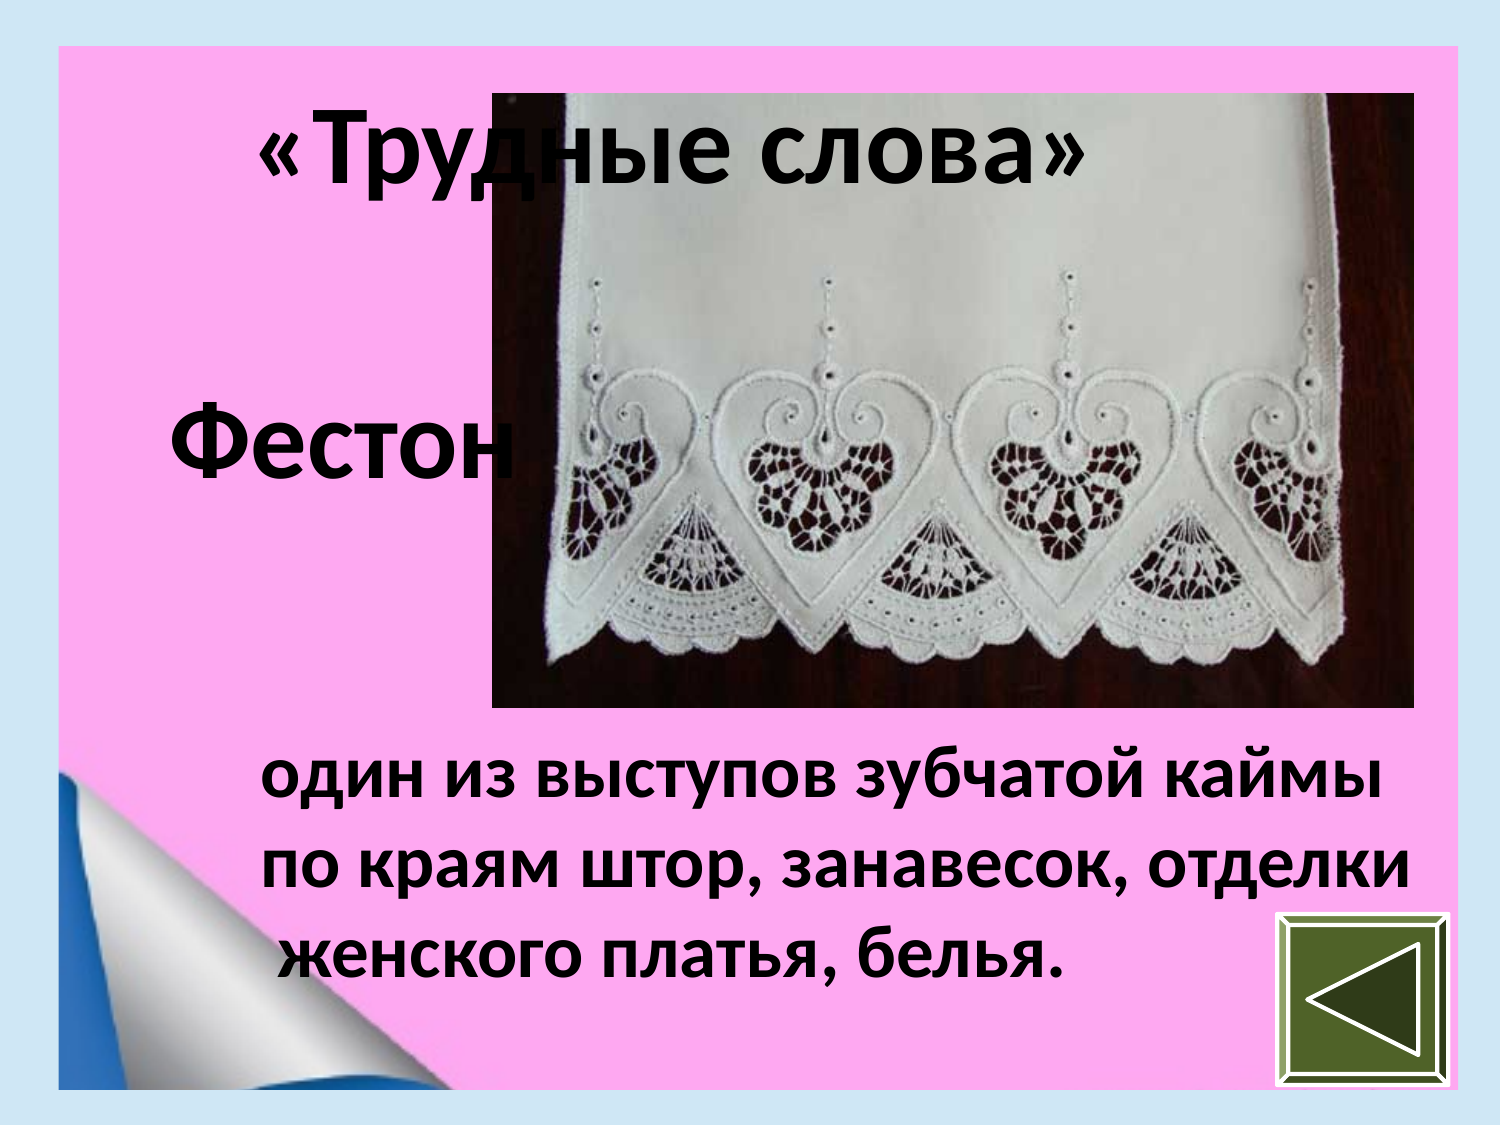

«Трудные слова»
Фестон
один из выступов зубчатой каймы
по краям штор, занавесок, отделки
 женского платья, белья.